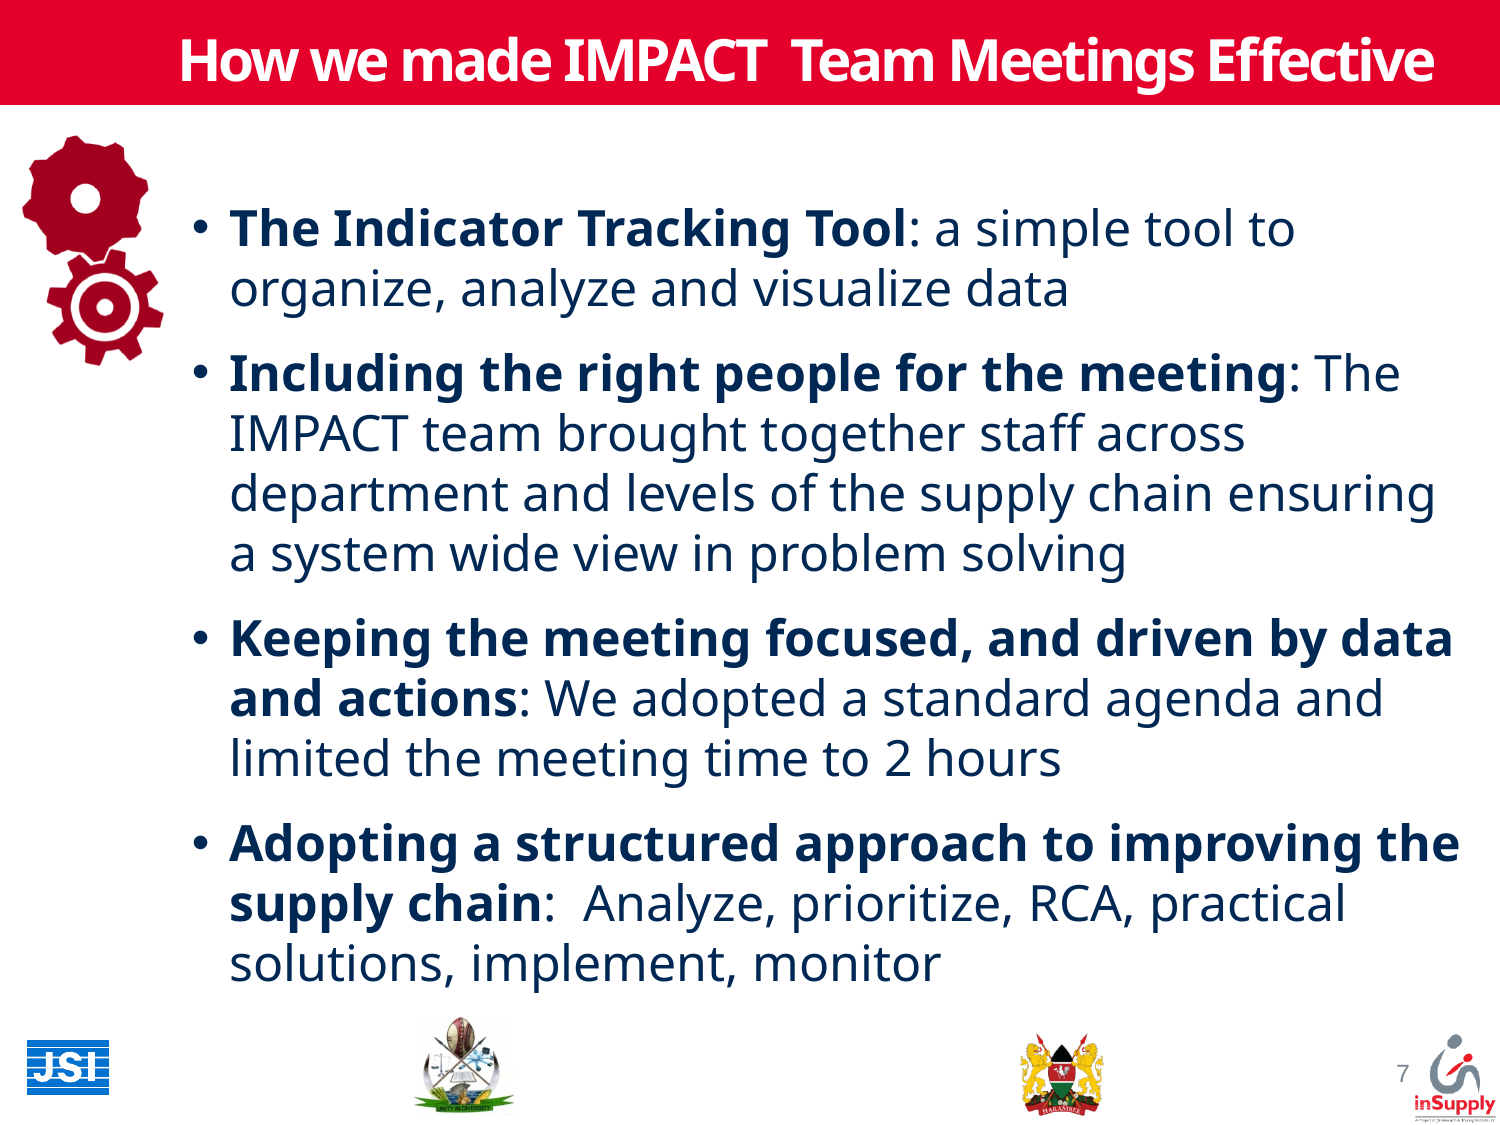

How we made IMPACT Team Meetings Effective
The Indicator Tracking Tool: a simple tool to organize, analyze and visualize data
Including the right people for the meeting: The IMPACT team brought together staff across department and levels of the supply chain ensuring a system wide view in problem solving
Keeping the meeting focused, and driven by data and actions: We adopted a standard agenda and limited the meeting time to 2 hours
Adopting a structured approach to improving the supply chain: Analyze, prioritize, RCA, practical solutions, implement, monitor